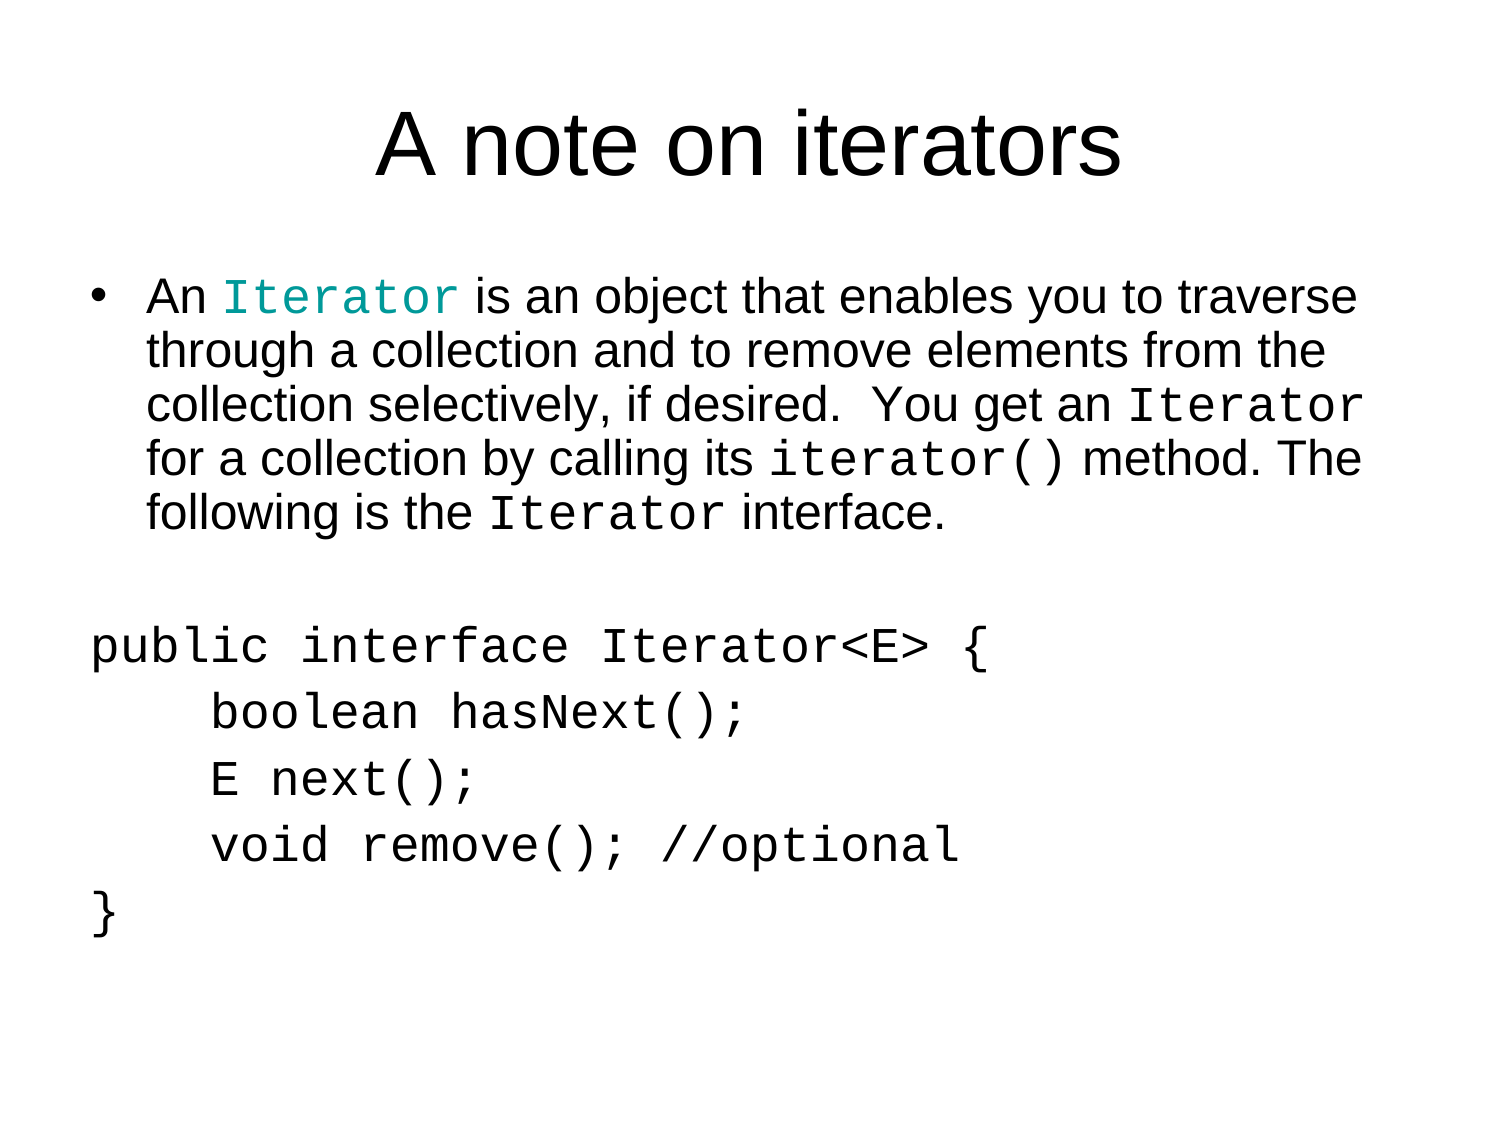

# A note on iterators
An Iterator is an object that enables you to traverse through a collection and to remove elements from the collection selectively, if desired. You get an Iterator for a collection by calling its iterator() method. The following is the Iterator interface.
public interface Iterator<E> {
 boolean hasNext();
 E next();
 void remove(); //optional
}